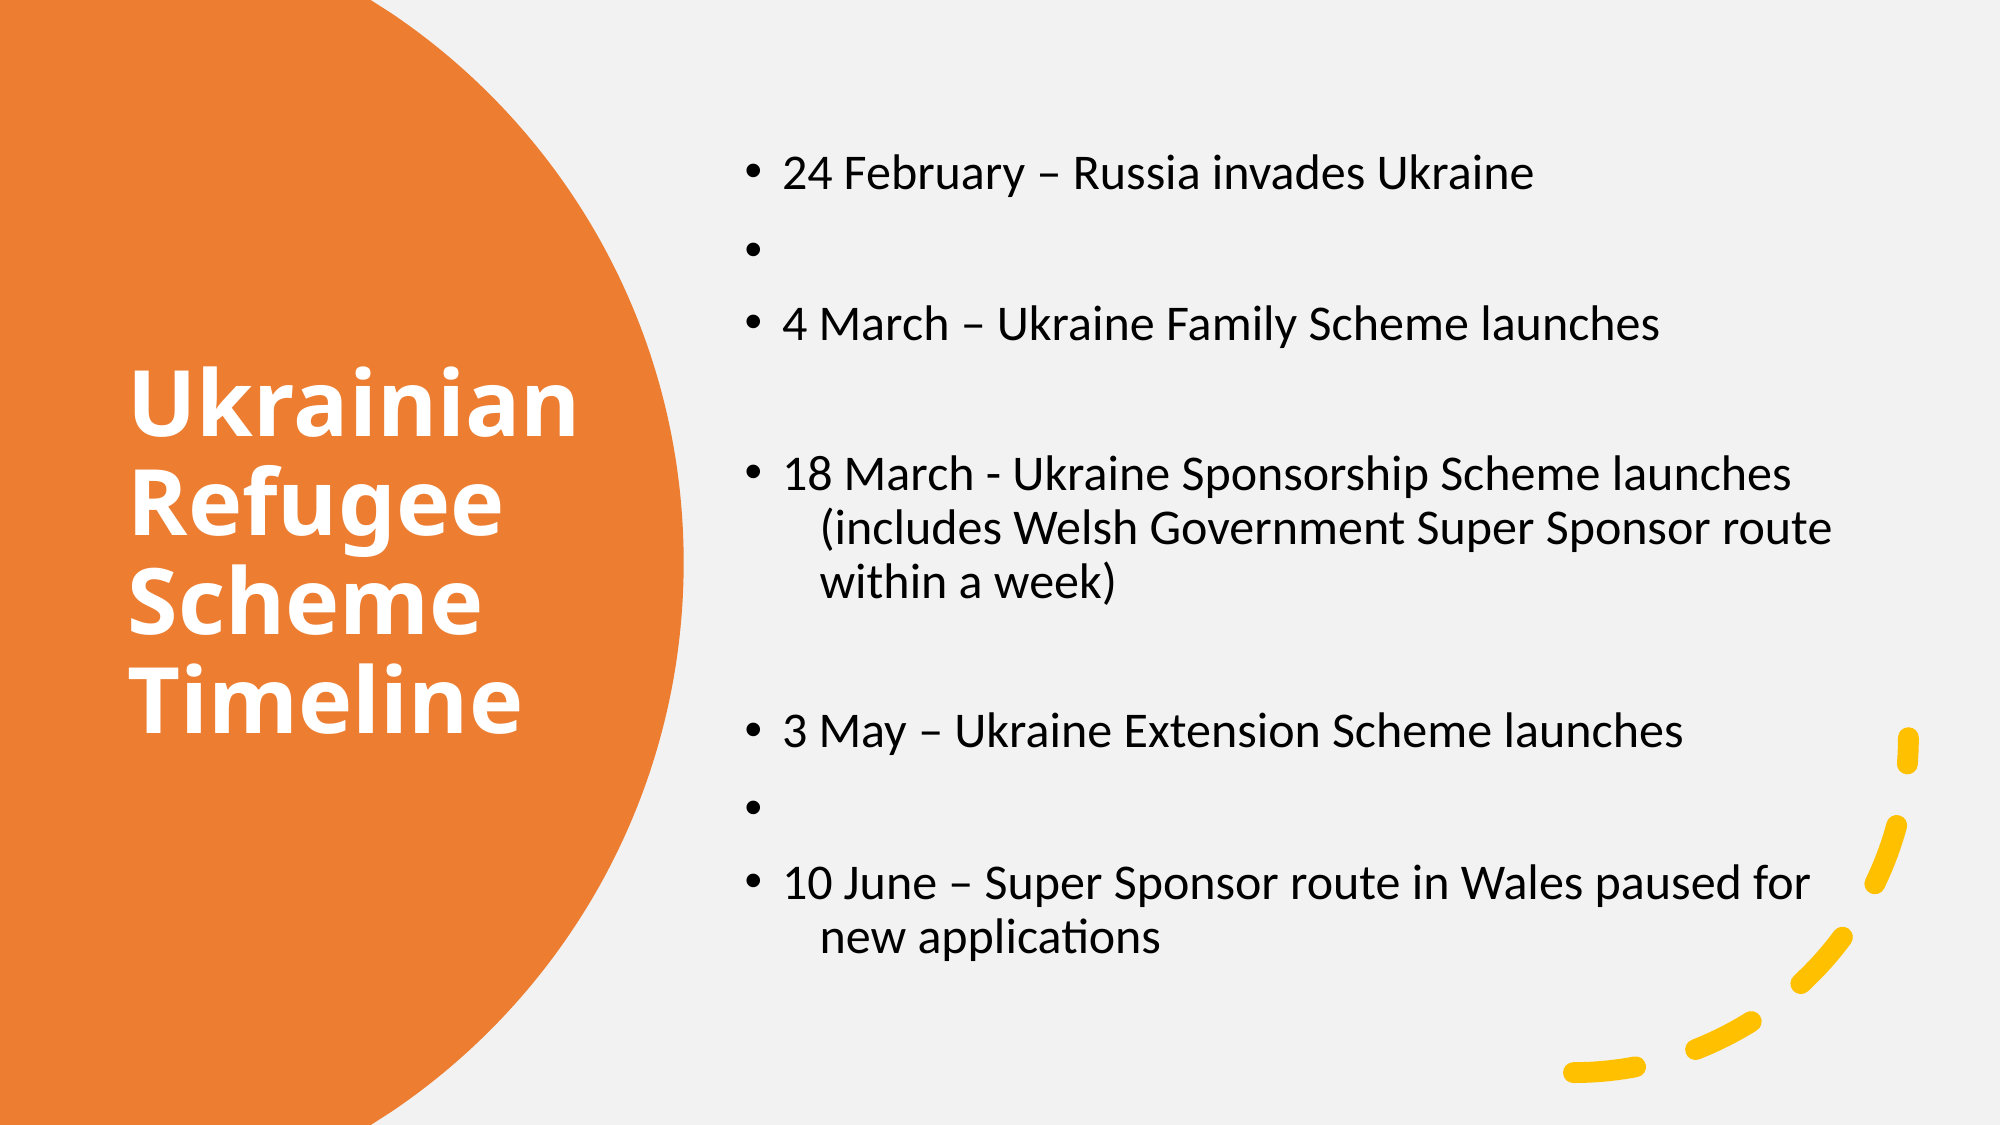

# 24 February – Russia invades Ukraine
4 March – Ukraine Family Scheme launches
18 March - Ukraine Sponsorship Scheme launches (includes Welsh Government Super Sponsor route within a week)
3 May – Ukraine Extension Scheme launches
10 June – Super Sponsor route in Wales paused for new applications
Ukrainian Refugee Scheme Timeline